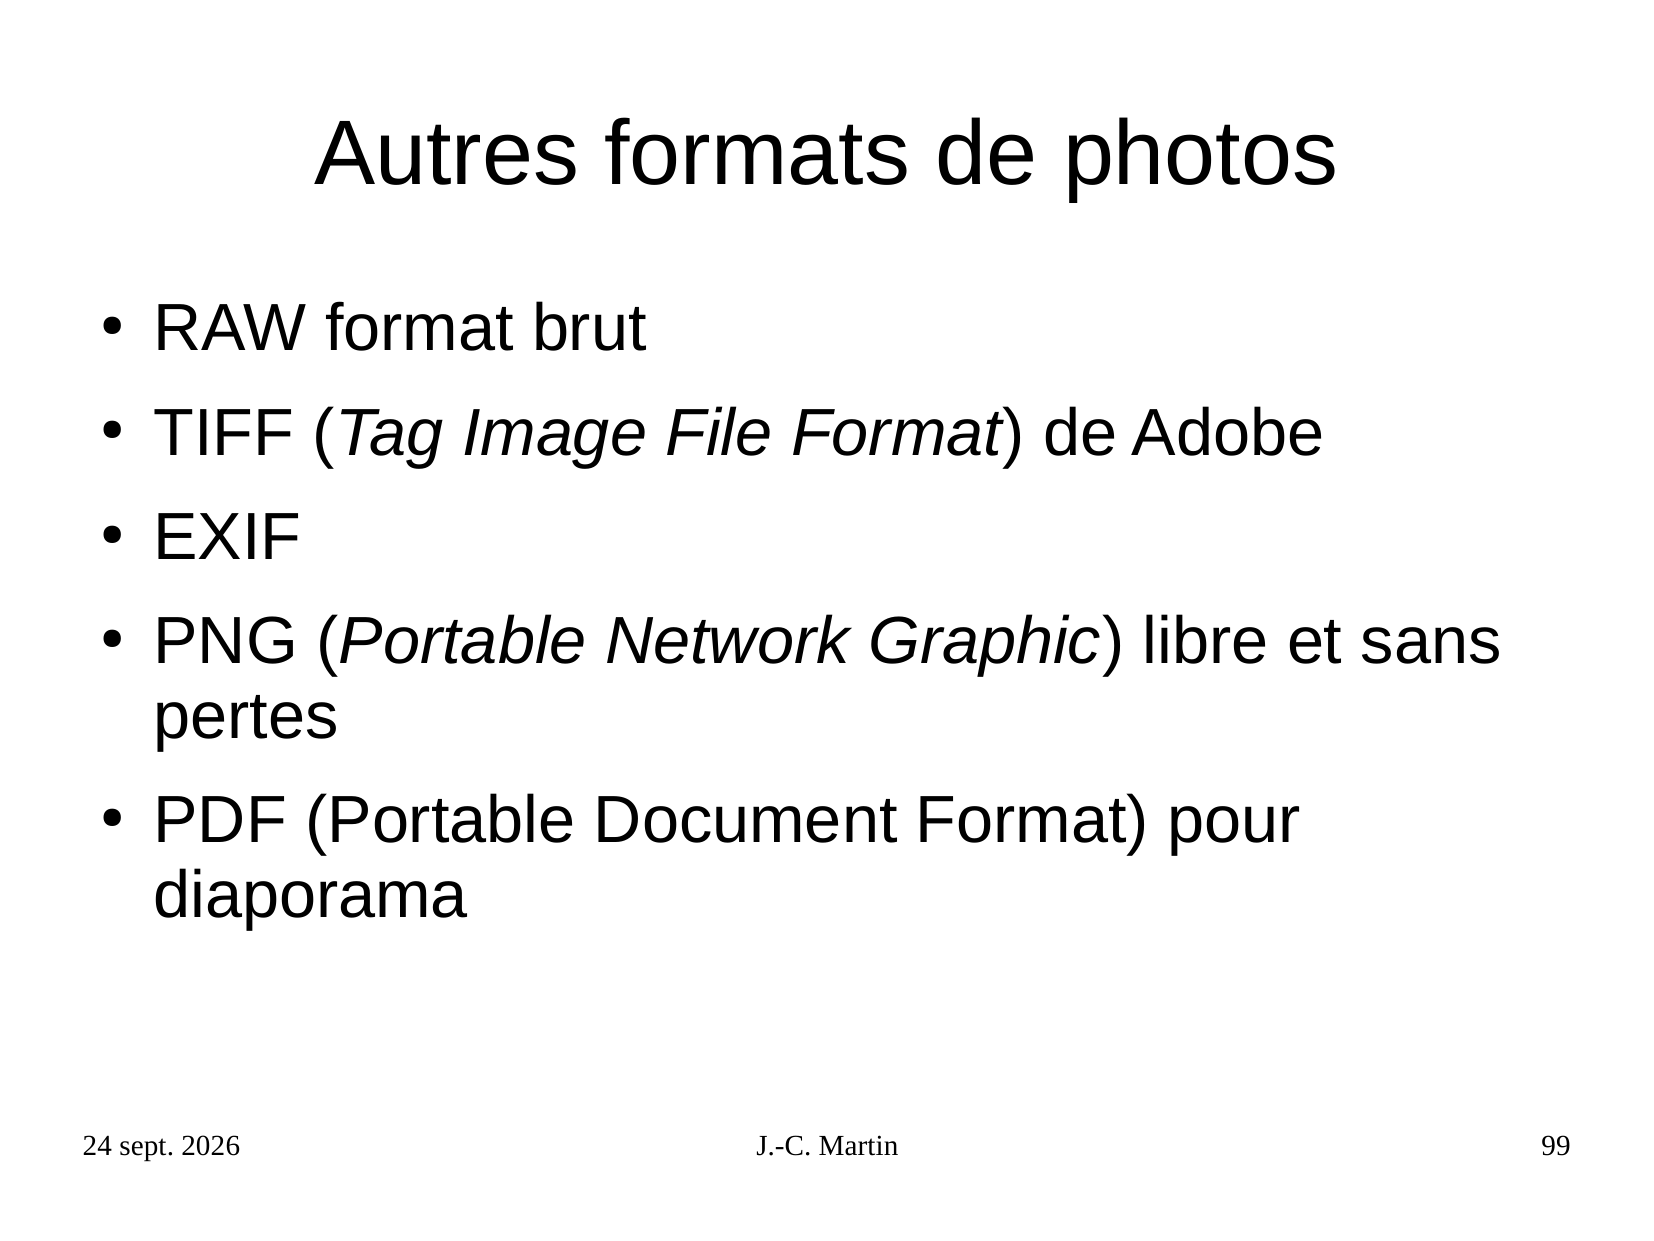

# Autres formats de photos
RAW format brut
TIFF (Tag Image File Format) de Adobe
EXIF
PNG (Portable Network Graphic) libre et sans pertes
PDF (Portable Document Format) pour diaporama
J.-C. Martin
99